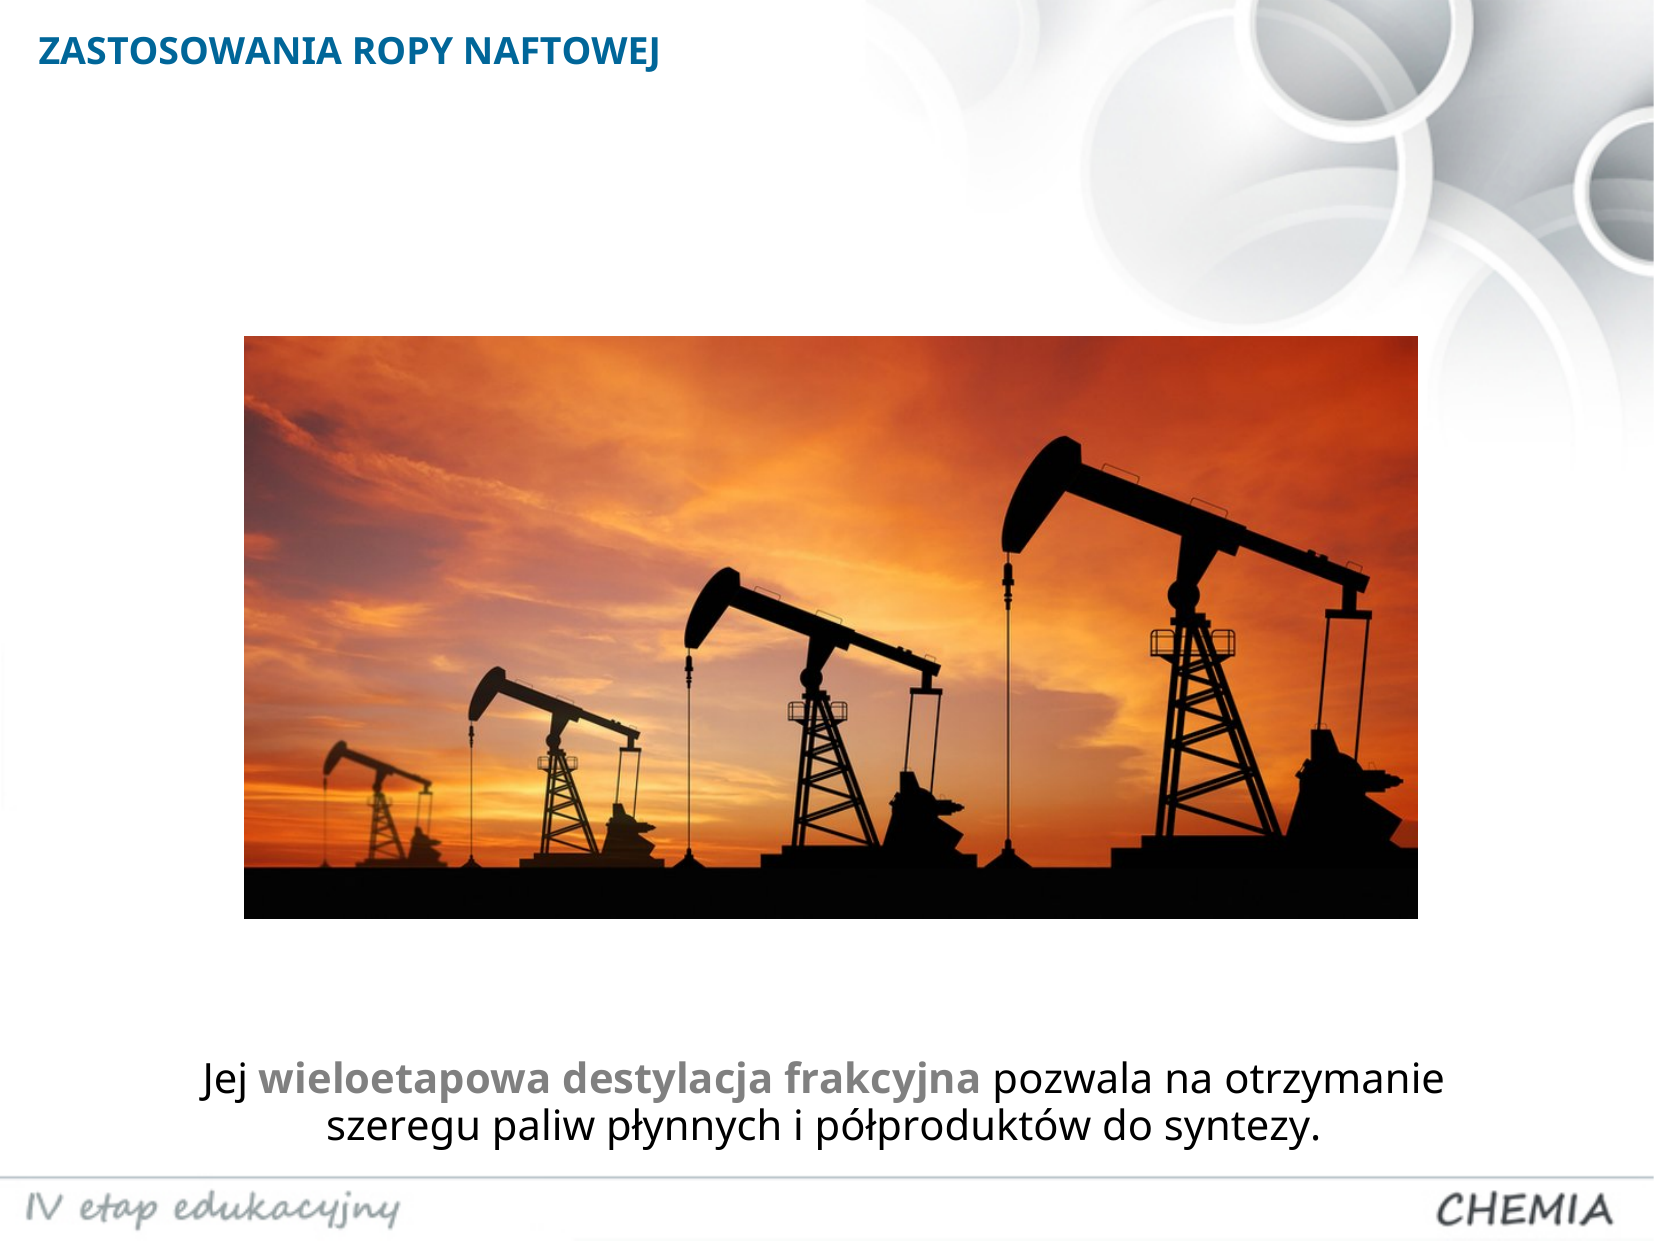

ZASTOSOWANIA ROPY NAFTOWEJ
# Jej wieloetapowa destylacja frakcyjna pozwala na otrzymanie szeregu paliw płynnych i półproduktów do syntezy.